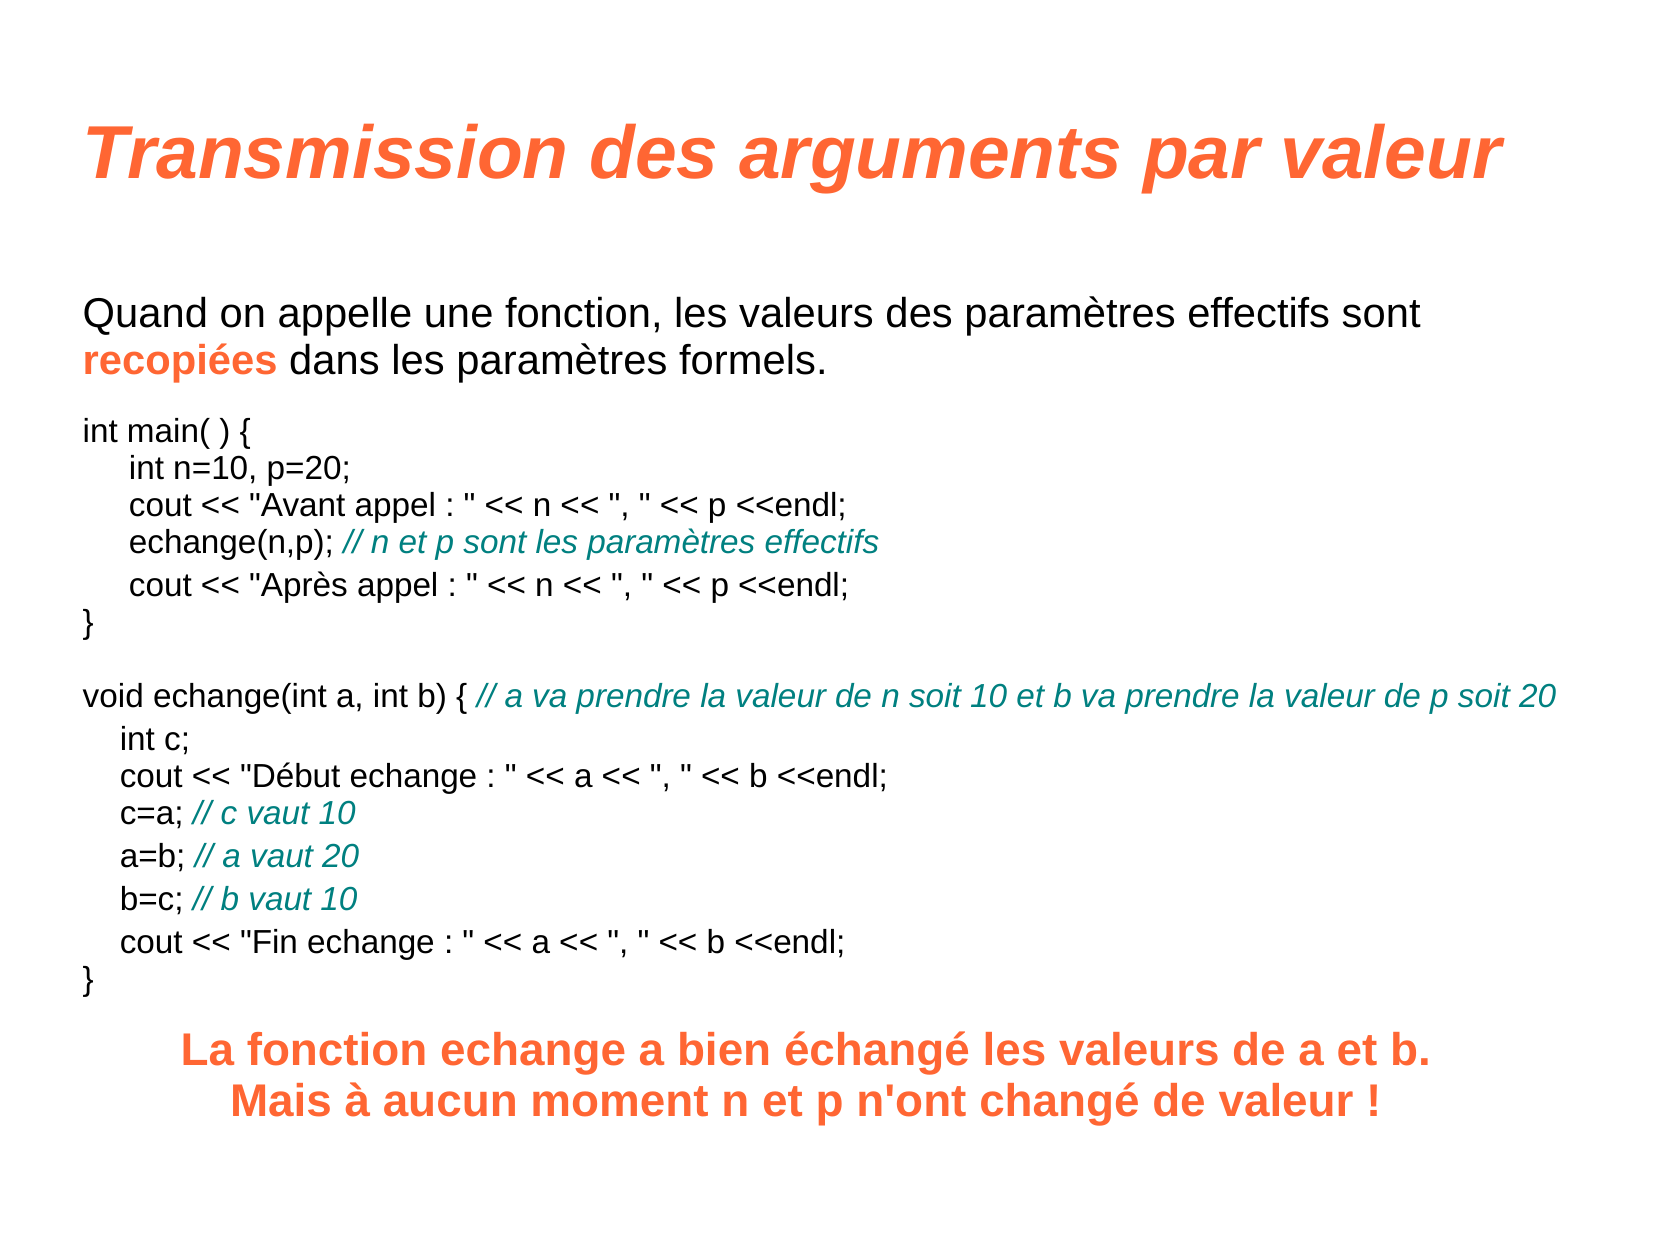

# Transmission des arguments par valeur
Quand on appelle une fonction, les valeurs des paramètres effectifs sont recopiées dans les paramètres formels.
int main( ) {
 int n=10, p=20;
 cout << "Avant appel : " << n << ", " << p <<endl;
 echange(n,p); // n et p sont les paramètres effectifs
 cout << "Après appel : " << n << ", " << p <<endl;
}
void echange(int a, int b) { // a va prendre la valeur de n soit 10 et b va prendre la valeur de p soit 20
 int c;
 cout << "Début echange : " << a << ", " << b <<endl;
 c=a; // c vaut 10
 a=b; // a vaut 20
 b=c; // b vaut 10
 cout << "Fin echange : " << a << ", " << b <<endl;
}
La fonction echange a bien échangé les valeurs de a et b.
Mais à aucun moment n et p n'ont changé de valeur !